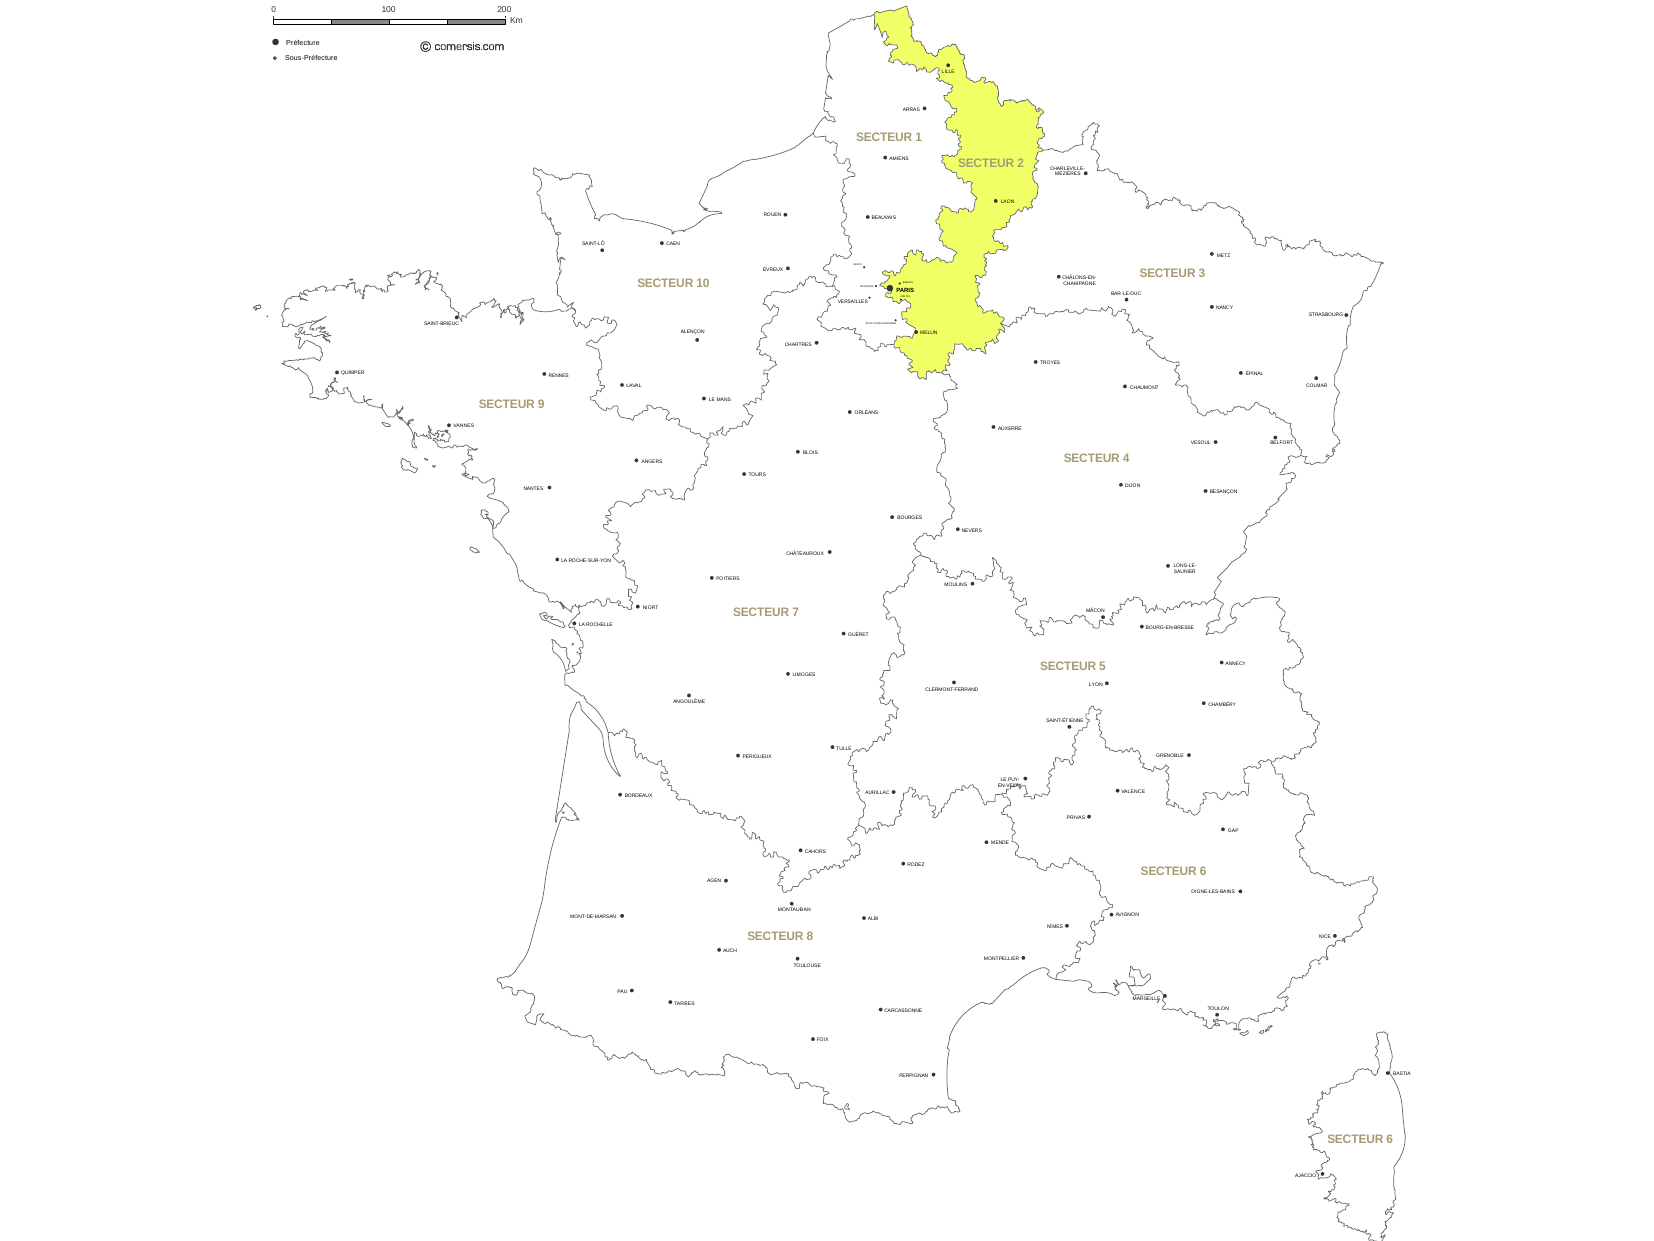

0
100
200
Km
Préfecture
Sous-Préfecture
LILLE
ARRAS
SECTEUR 1
AMIENS
SECTEUR 2
CHARLEVILLE-
MÉZIÈRES
LAON
ROUEN
BEAUVAIS
CAEN
SAINT-LÔ
METZ
CERGY
SECTEUR 3
ÉVREUX
CHÂLONS-EN-
SECTEUR 10
CHAMPAGNE
BOBIGNY
NANTERRE
PARIS
BAR-LE-DUC
CRÉTEIL
VERSAILLES
NANCY
STRASBOURG
SAINT-BRIEUC
ÉVRY-COURCOURONNES
ALENÇON
MELUN
CHARTRES
TROYES
QUIMPER
ÉPINAL
RENNES
COLMAR
LAVAL
CHAUMONT
LE MANS
SECTEUR 9
ORLÉANS
VANNES
AUXERRE
VESOUL
BELFORT
BLOIS
SECTEUR 4
ANGERS
TOURS
DIJON
NANTES
BESANÇON
BOURGES
NEVERS
CHÂTEAUROUX
LA ROCHE-SUR-YON
LONS-LE-
SAUNIER
POITIERS
MOULINS
SECTEUR 7
NIORT
MÂCON
LA ROCHELLE
BOURG-EN-BRESSE
GUÉRET
SECTEUR 5
ANNECY
LIMOGES
LYON
CLERMONT-FERRAND
ANGOULÊME
CHAMBÉRY
SAINT-ÉTIENNE
TULLE
GRENOBLE
PÉRIGUEUX
LE PUY-
EN-VELAY
VALENCE
AURILLAC
BORDEAUX
PRIVAS
GAP
MENDE
CAHORS
RODEZ
SECTEUR 6
AGEN
DIGNE-LES-BAINS
MONTAUBAN
AVIGNON
MONT-DE-MARSAN
ALBI
NÎMES
SECTEUR 8
NICE
AUCH
MONTPELLIER
TOULOUSE
PAU
MARSEILLE
TARBES
TOULON
CARCASSONNE
FOIX
BASTIA
PERPIGNAN
SECTEUR 6
AJACCIO